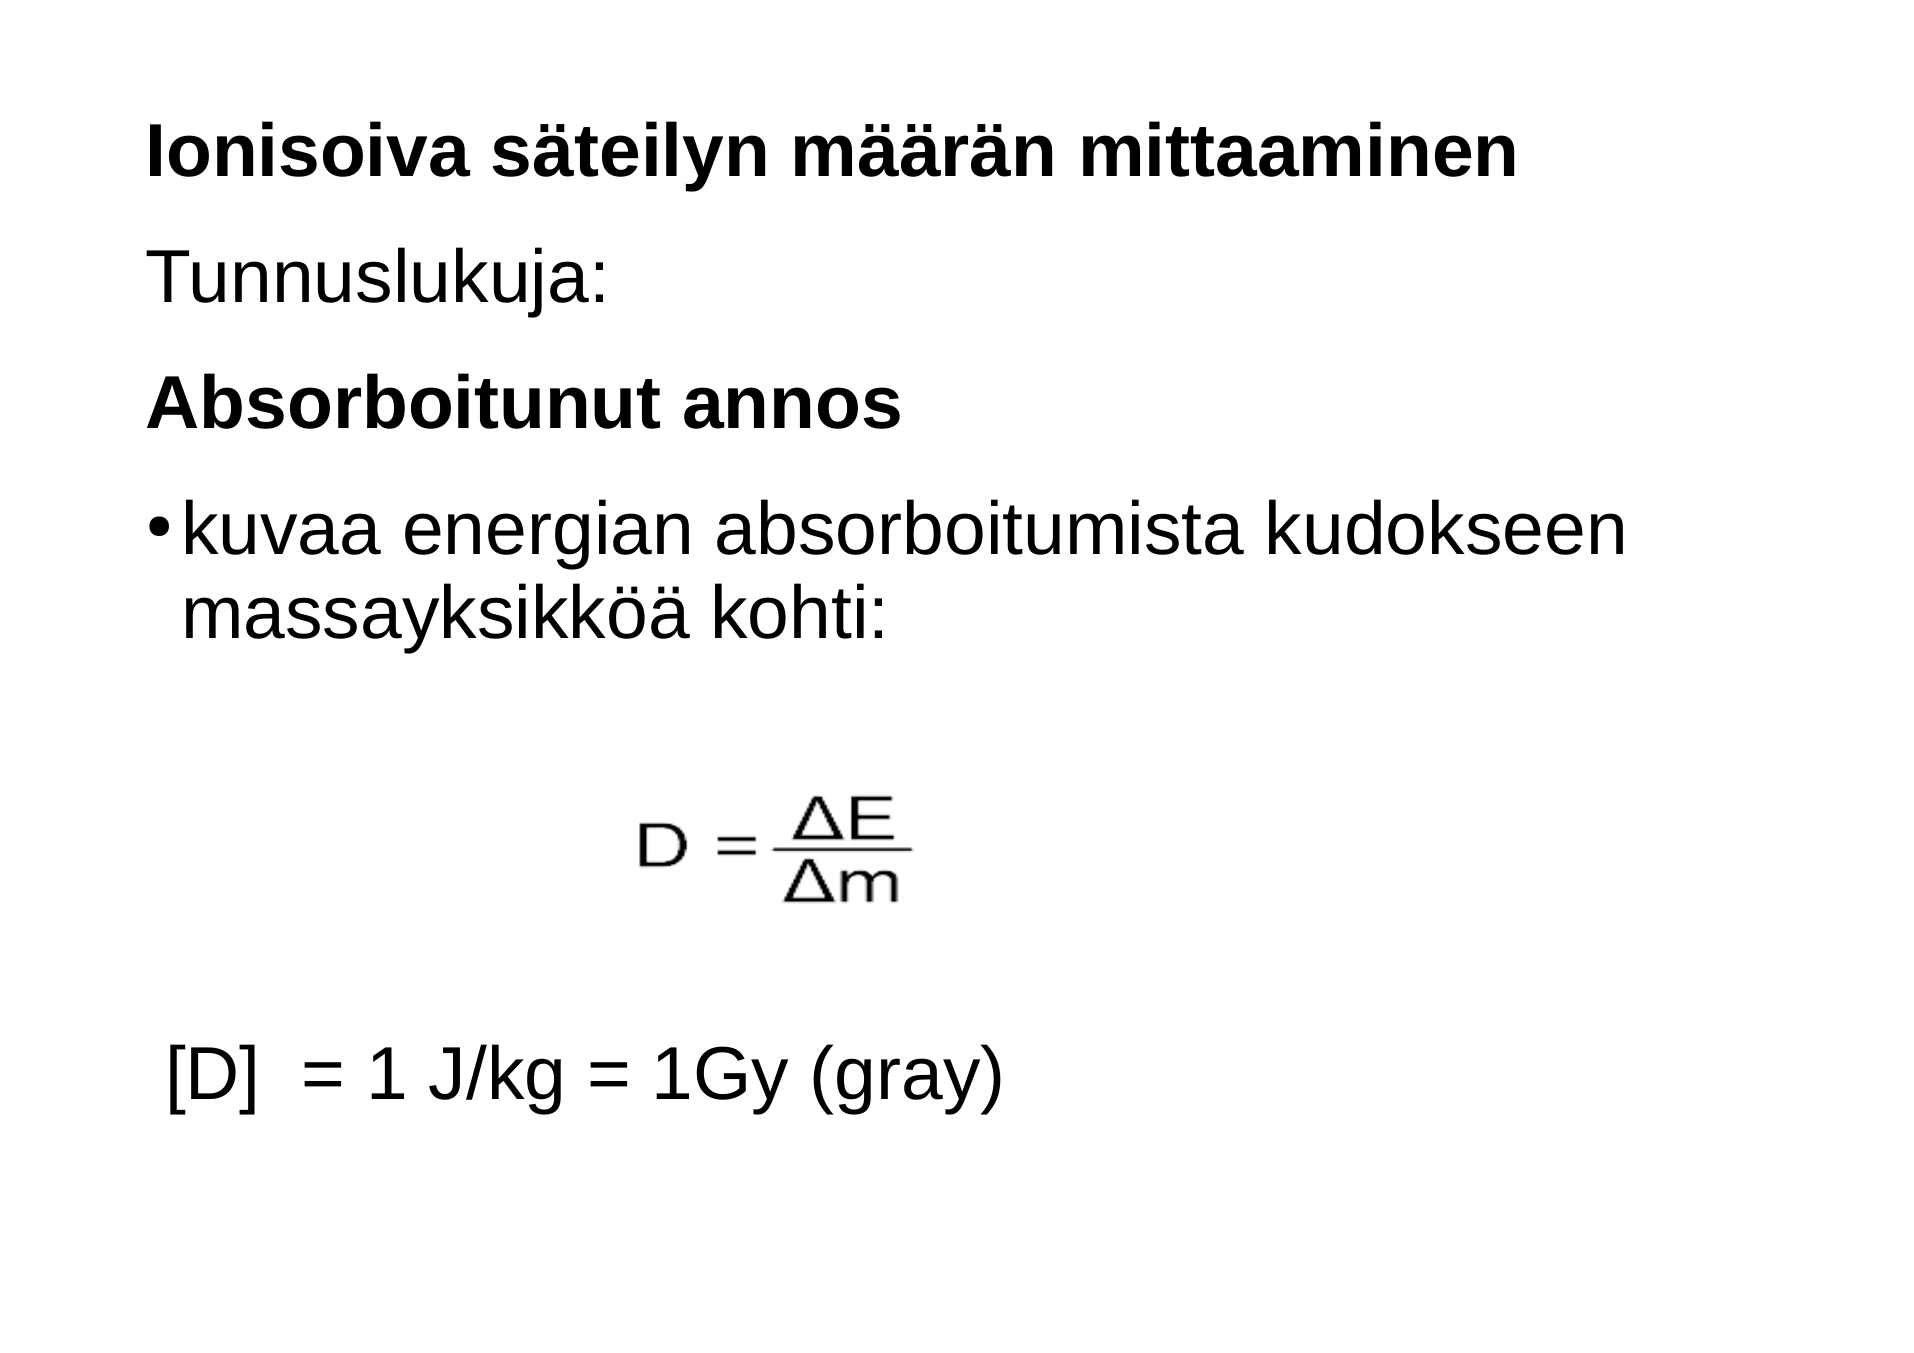

Ionisoiva säteilyn määrän mittaaminen
Tunnuslukuja:
Absorboitunut annos
kuvaa energian absorboitumista kudokseen massayksikköä kohti:
[D] = 1 J/kg = 1Gy (gray)